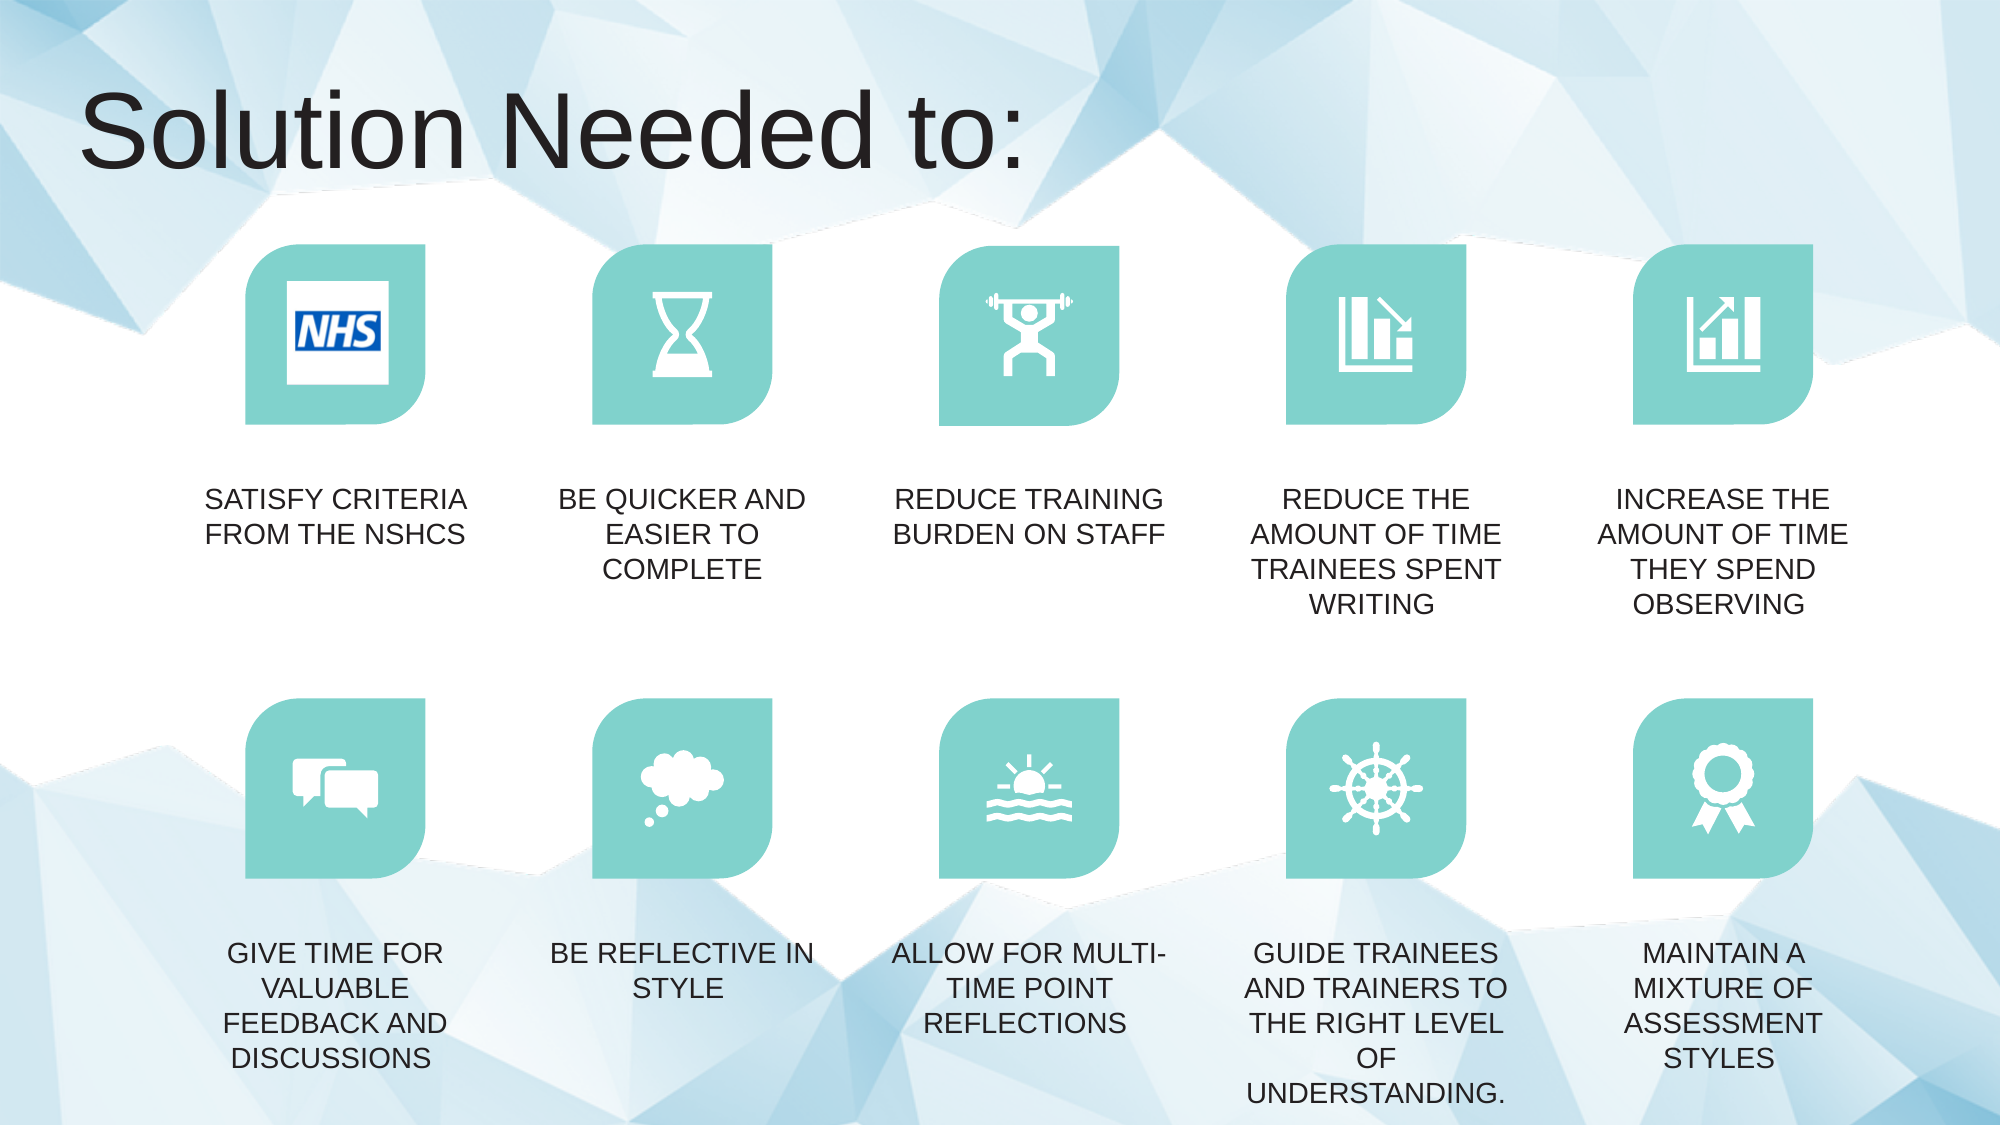

# Solution Needed to:
Satisfy criteria from the NSHCS
Be quicker and easier to complete
Reduce training burden on staff
Reduce the amount of time trainees spent writing
Increase the amount of time they spend Observing
Give time for valuable feedback and discussions
Be reflective in style
Allow for multi-time point reflections
Guide trainees and trainers to the right level of understanding.
Maintain a mixture of assessment styles